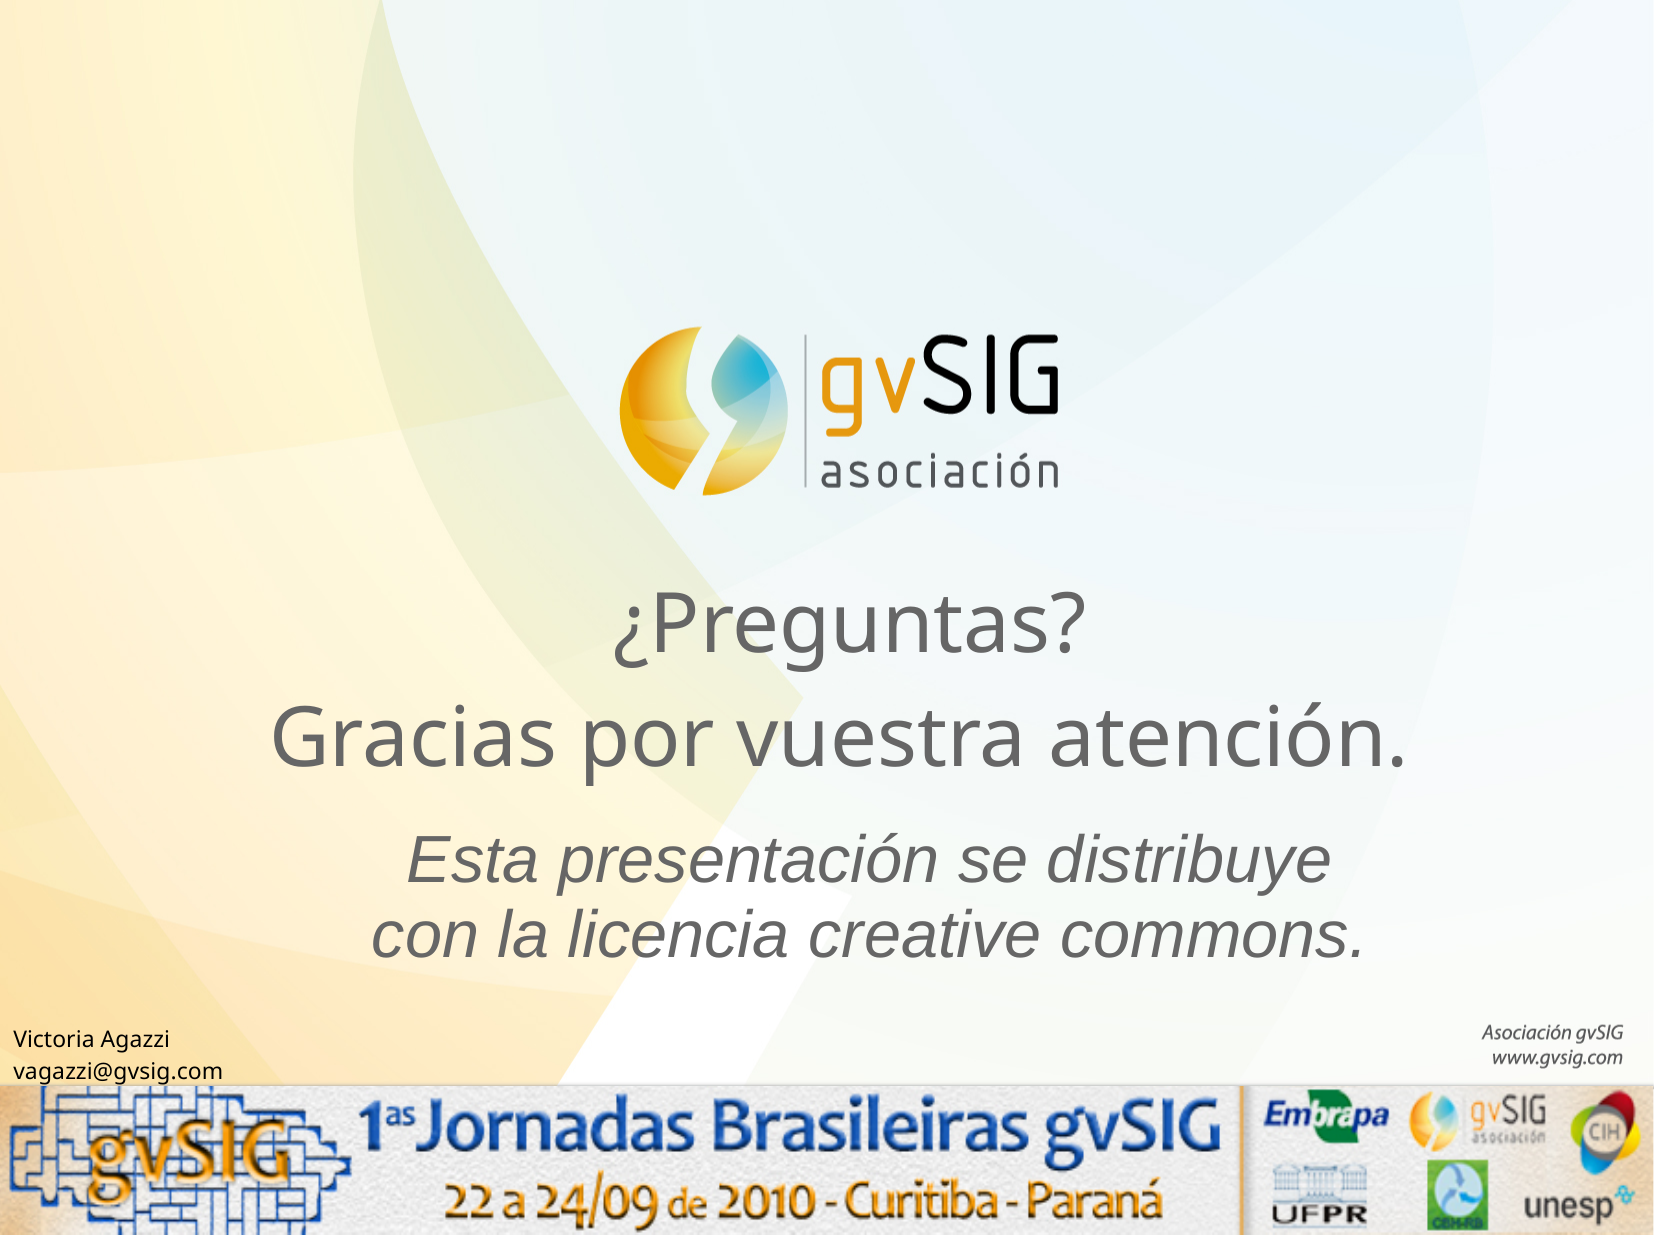

# ¿Preguntas? Gracias por vuestra atención.
Esta presentación se distribuye con la licencia creative commons.
Victoria Agazzi
vagazzi@gvsig.com
Espacio para logotipos